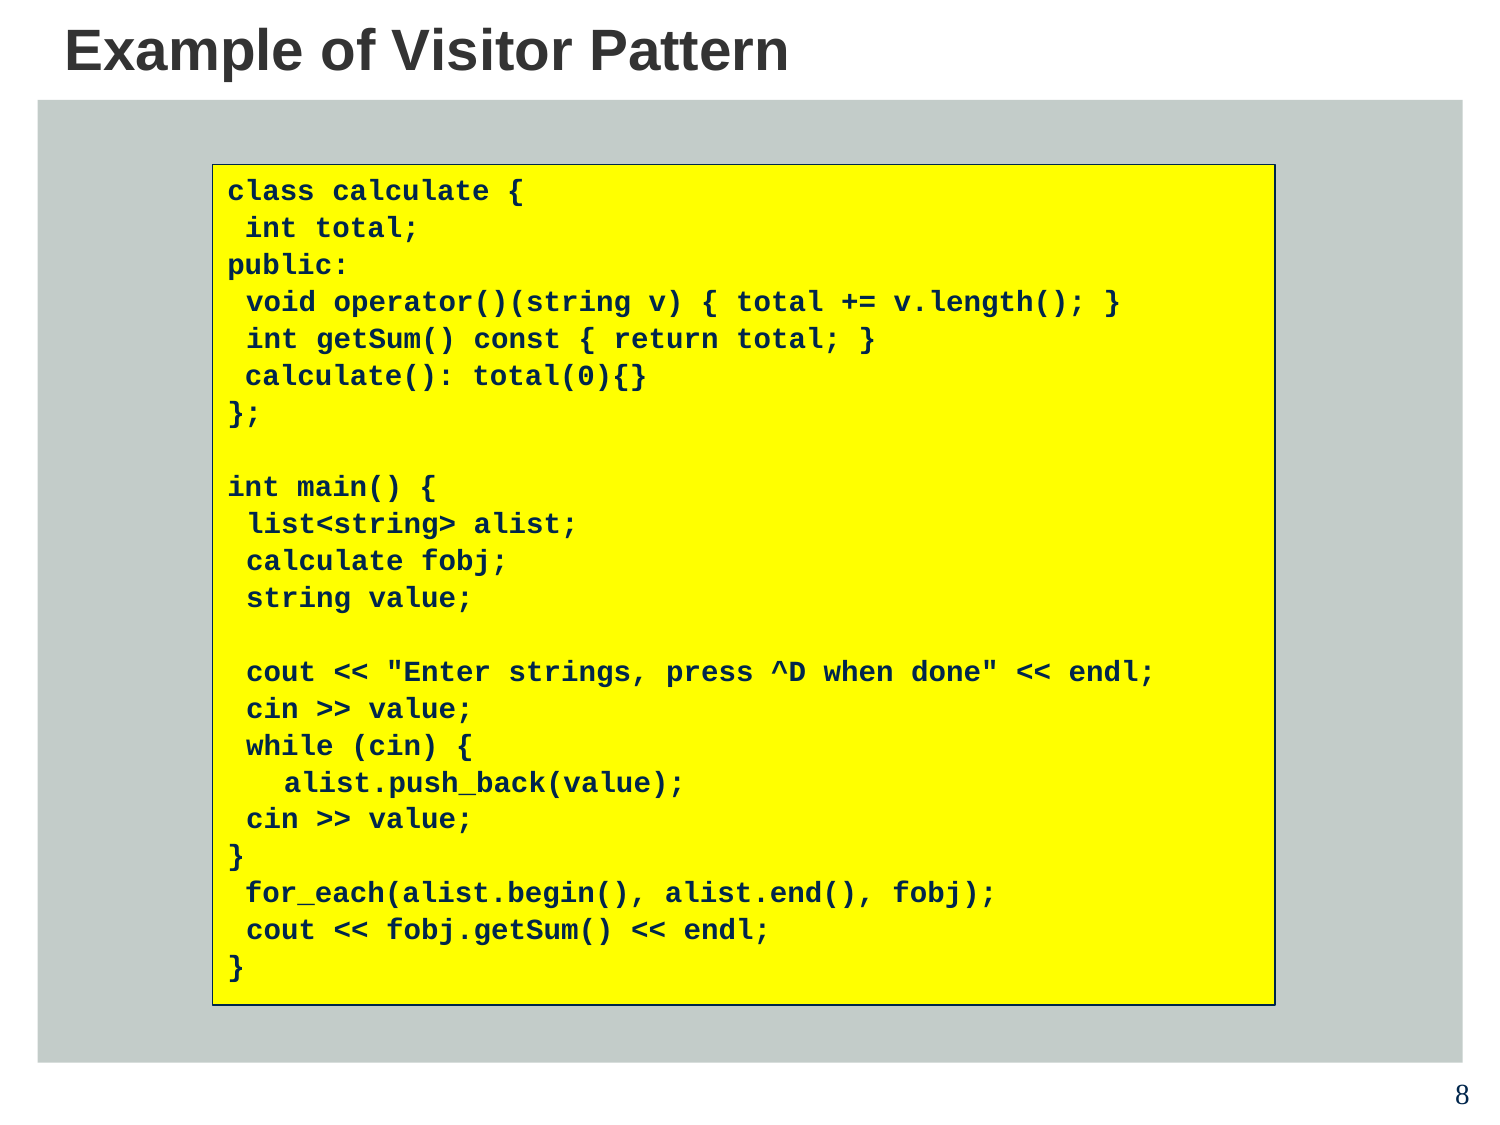

# Example of Visitor Pattern
class calculate {
 int total;
public:
	void operator()(string v) { total += v.length(); }
	int getSum() const { return total; }
 calculate(): total(0){}
};
int main() {
	list<string> alist;
	calculate fobj;
	string value;
	cout << "Enter strings, press ^D when done" << endl;
	cin >> value;
	while (cin) {
		alist.push_back(value);
	cin >> value;
}
 for_each(alist.begin(), alist.end(), fobj);
	cout << fobj.getSum() << endl;
}